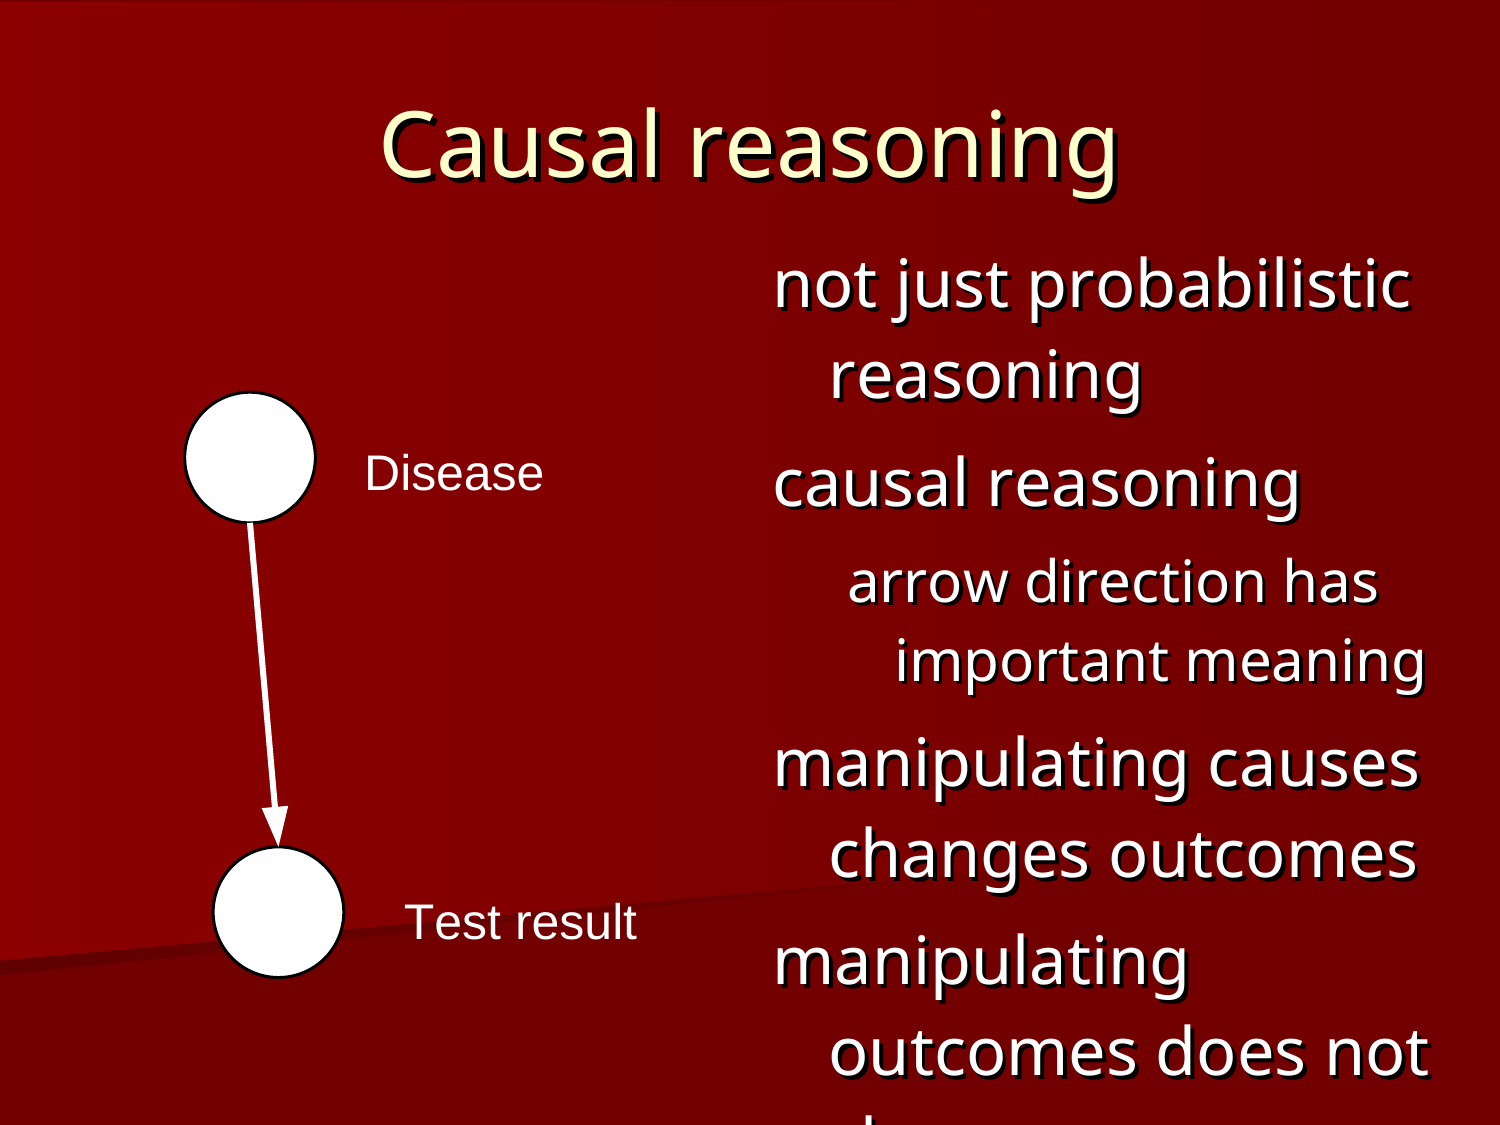

# Causal reasoning
not just probabilistic reasoning
causal reasoning
arrow direction has important meaning
manipulating causes changes outcomes
manipulating outcomes does not change causes
Disease
Test result